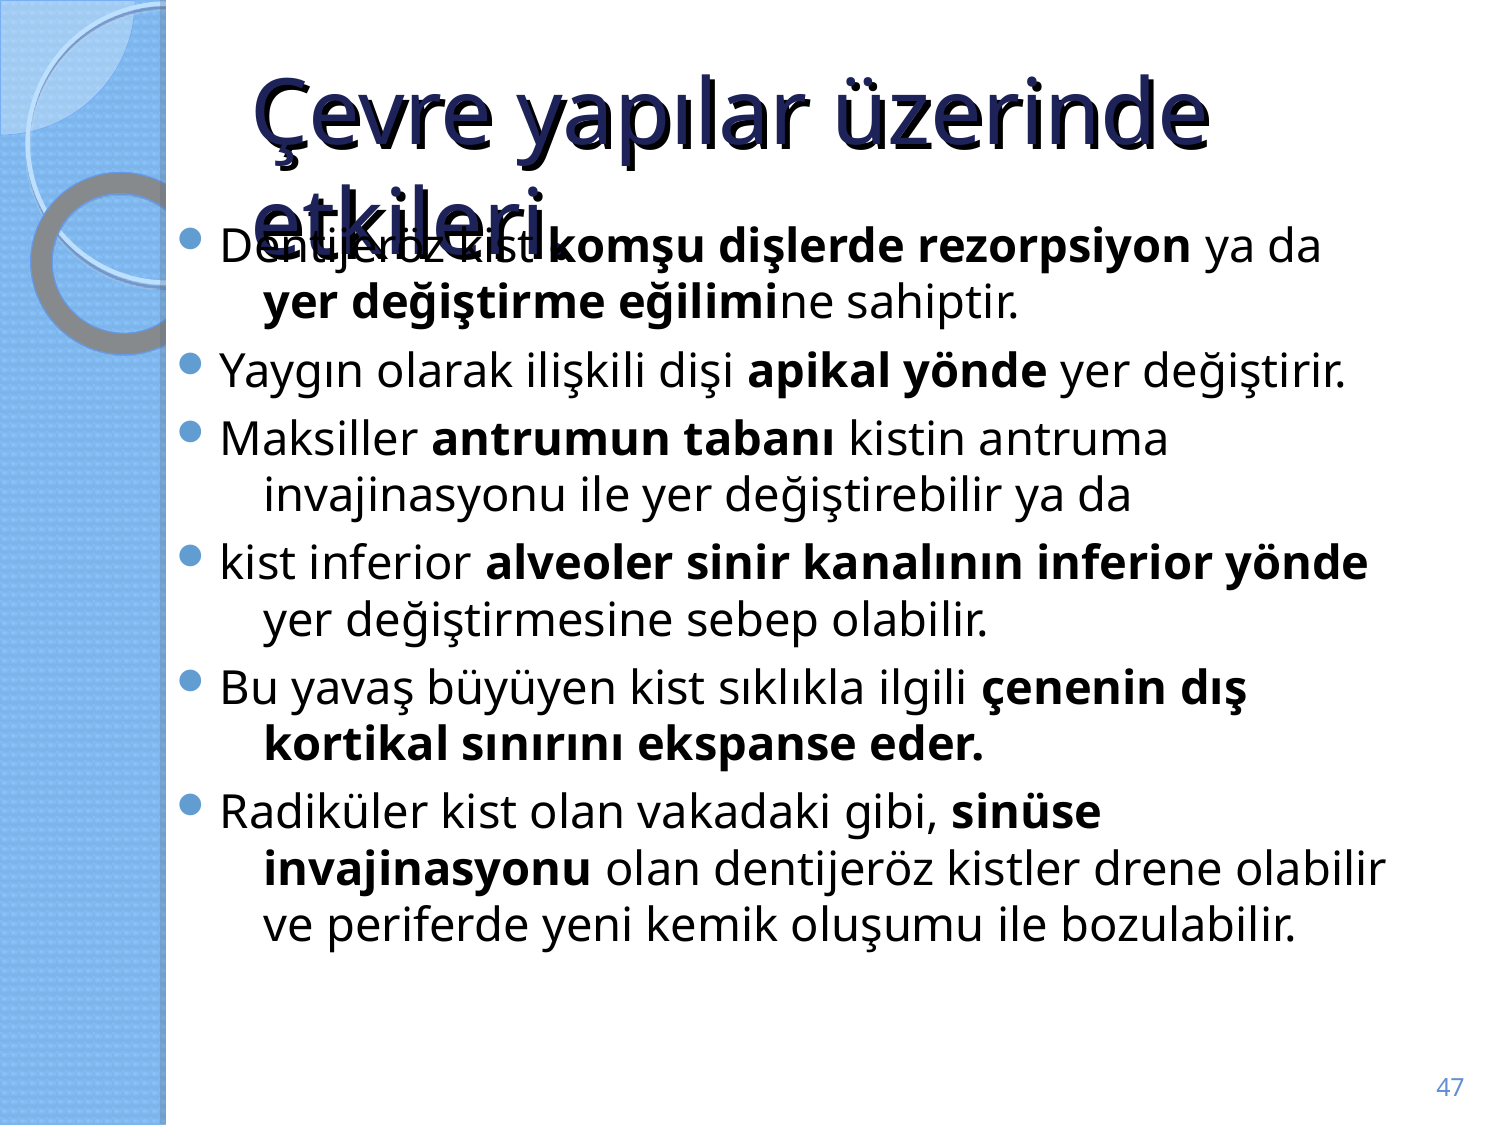

# Çevre yapılar üzerinde etkileri.
Dentijeröz kist komşu dişlerde rezorpsiyon ya da yer değiştirme eğilimine sahiptir.
Yaygın olarak ilişkili dişi apikal yönde yer değiştirir.
Maksiller antrumun tabanı kistin antruma invajinasyonu ile yer değiştirebilir ya da
kist inferior alveoler sinir kanalının inferior yönde yer değiştirmesine sebep olabilir.
Bu yavaş büyüyen kist sıklıkla ilgili çenenin dış kortikal sınırını ekspanse eder.
Radiküler kist olan vakadaki gibi, sinüse invajinasyonu olan dentijeröz kistler drene olabilir ve periferde yeni kemik oluşumu ile bozulabilir.